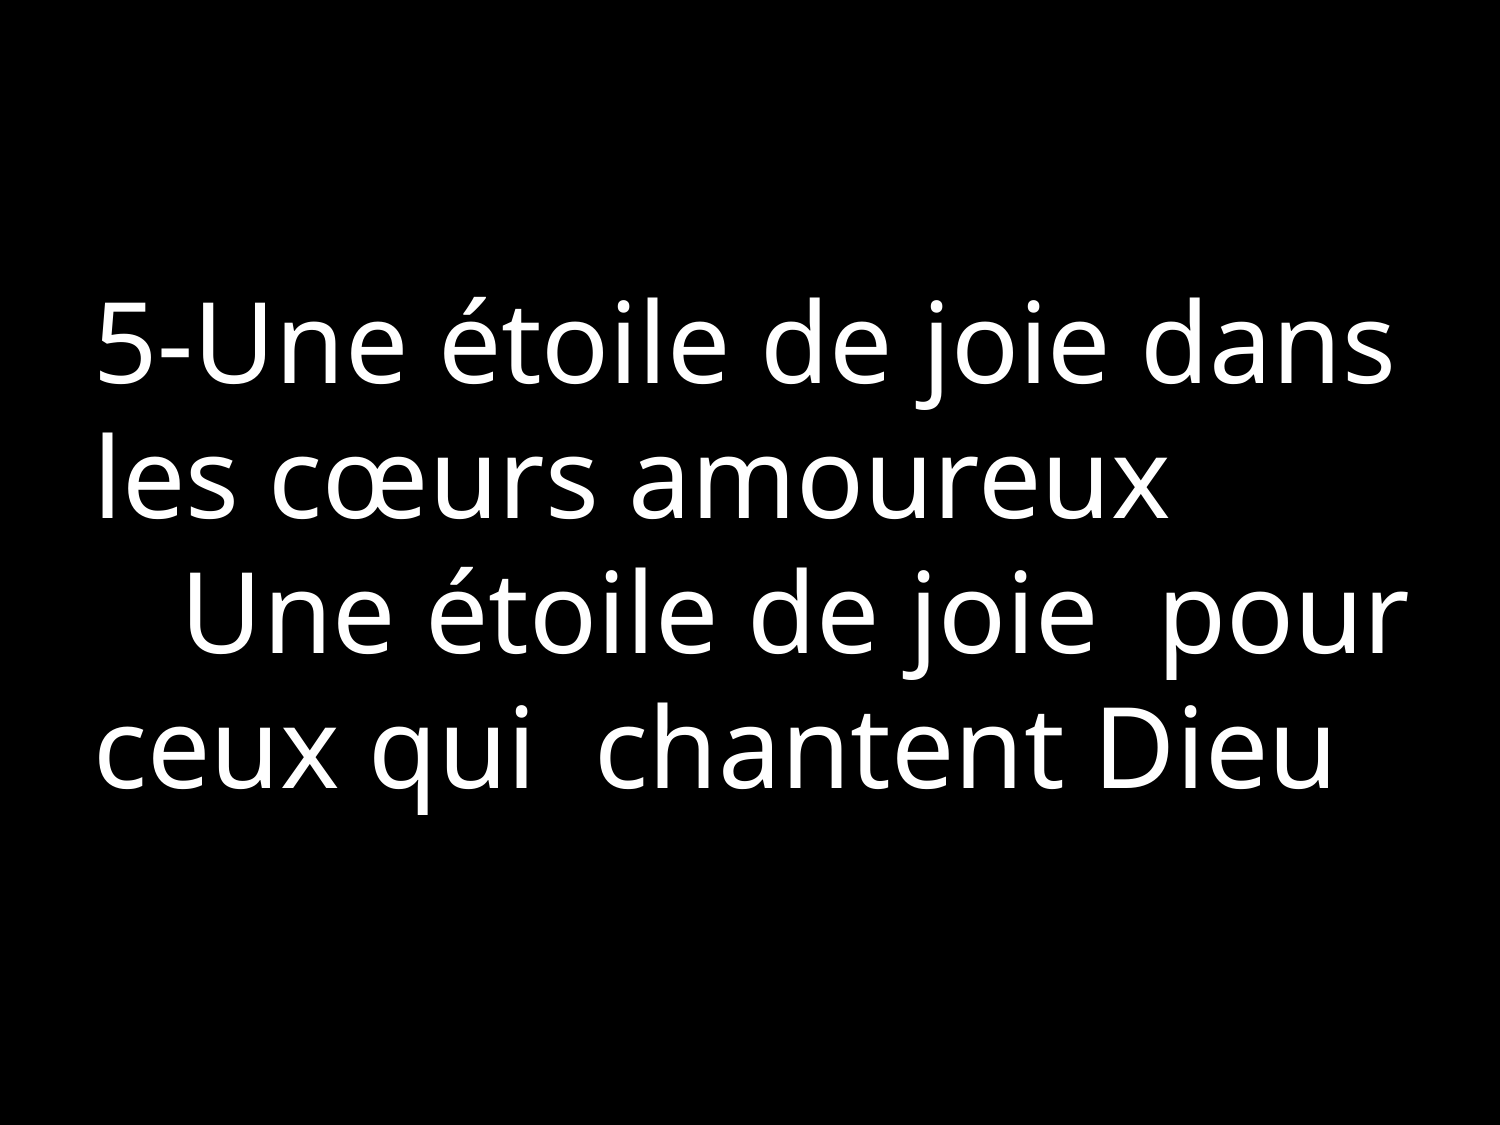

# 5-Une étoile de joie dans les cœurs amoureux Une étoile de joie pour ceux qui chantent Dieu